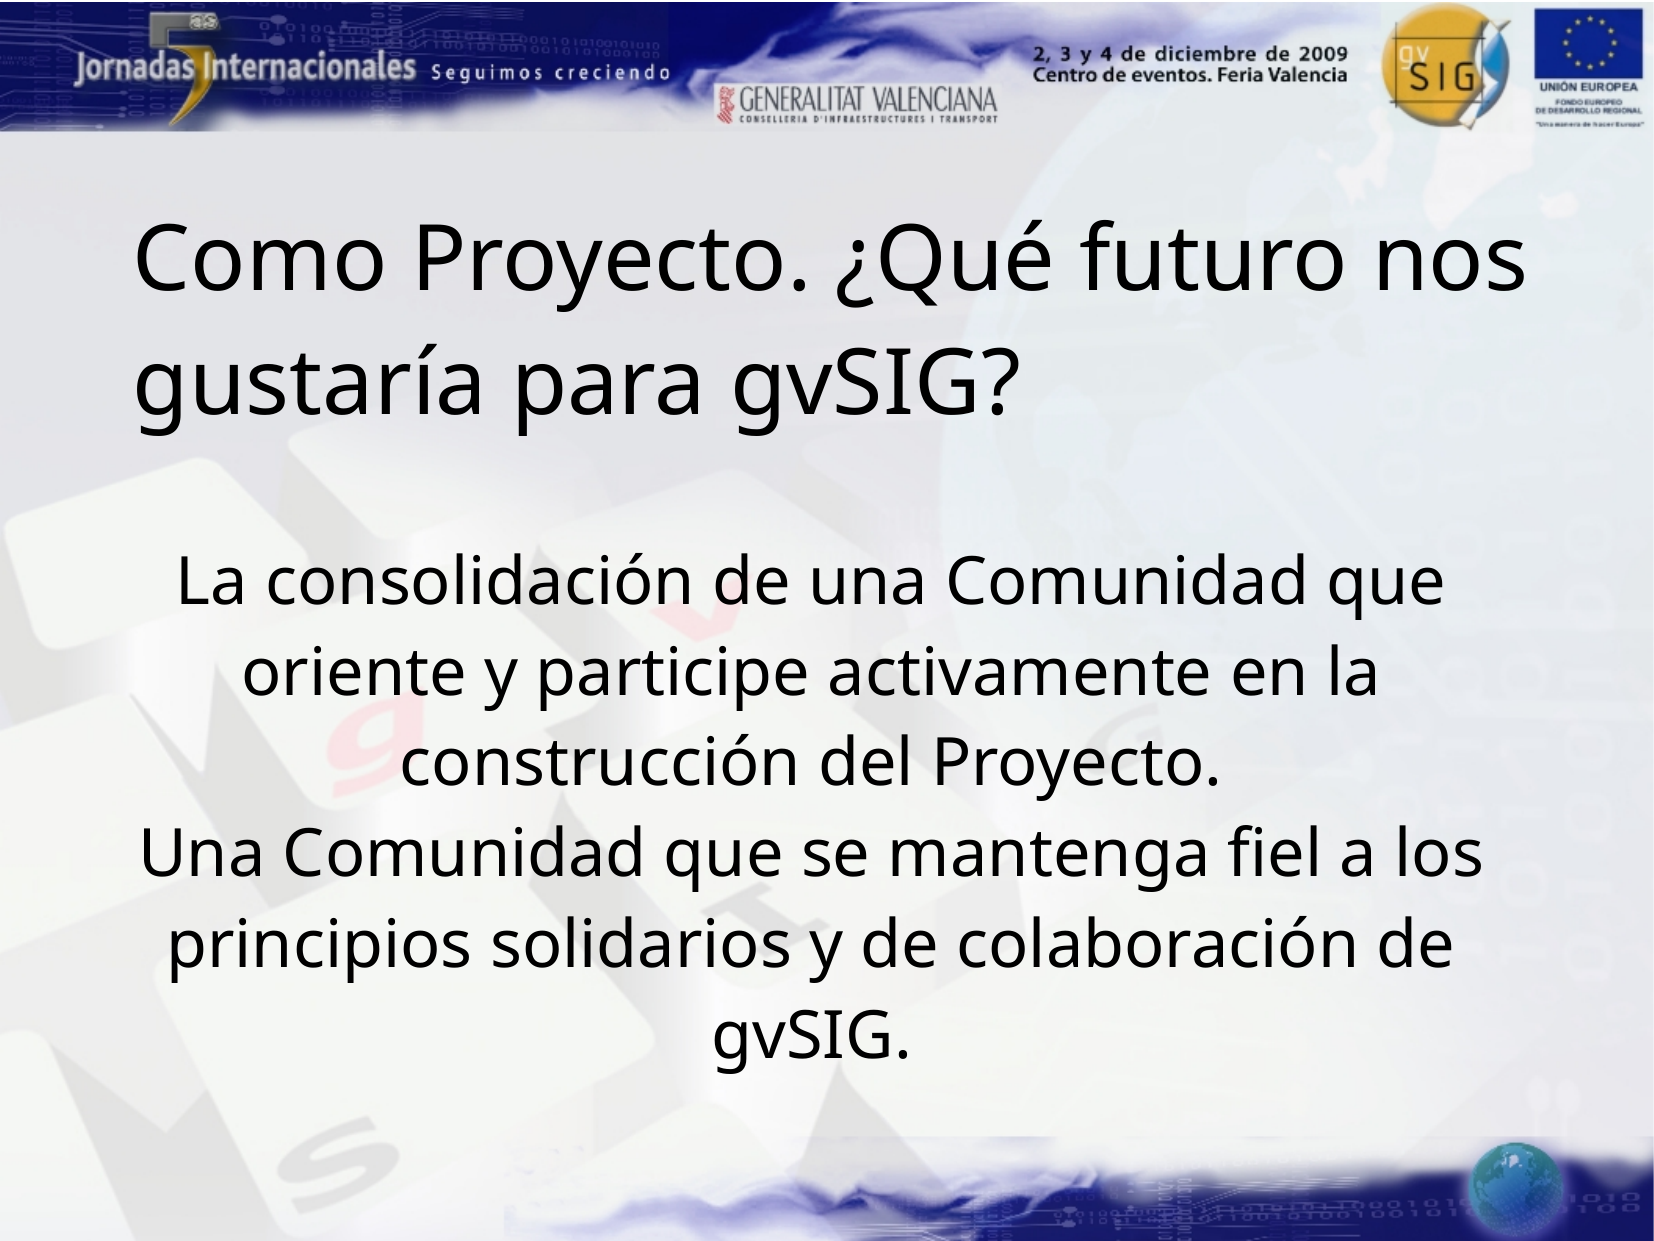

Como Proyecto. ¿Qué futuro nos gustaría para gvSIG?
La consolidación de una Comunidad que oriente y participe activamente en la construcción del Proyecto.
Una Comunidad que se mantenga fiel a los principios solidarios y de colaboración de gvSIG.